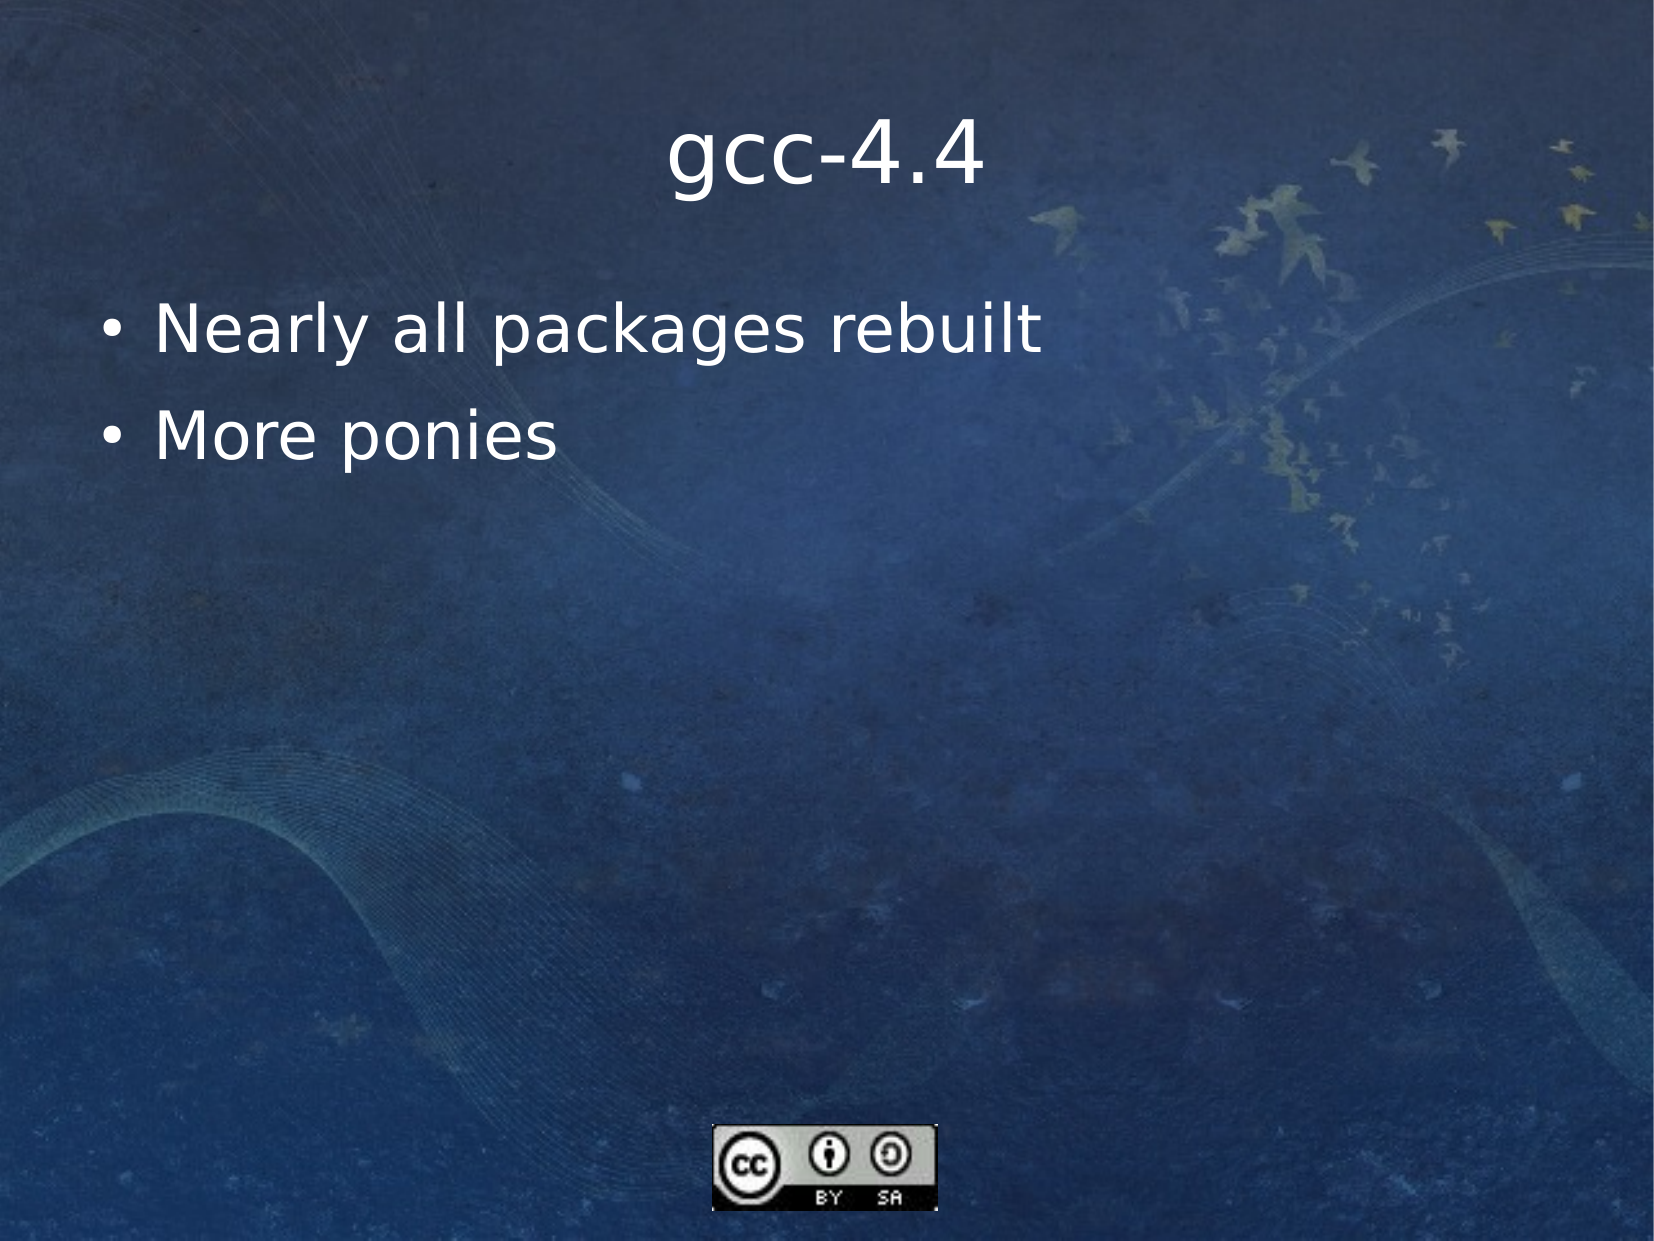

# gcc-4.4
Nearly all packages rebuilt
More ponies